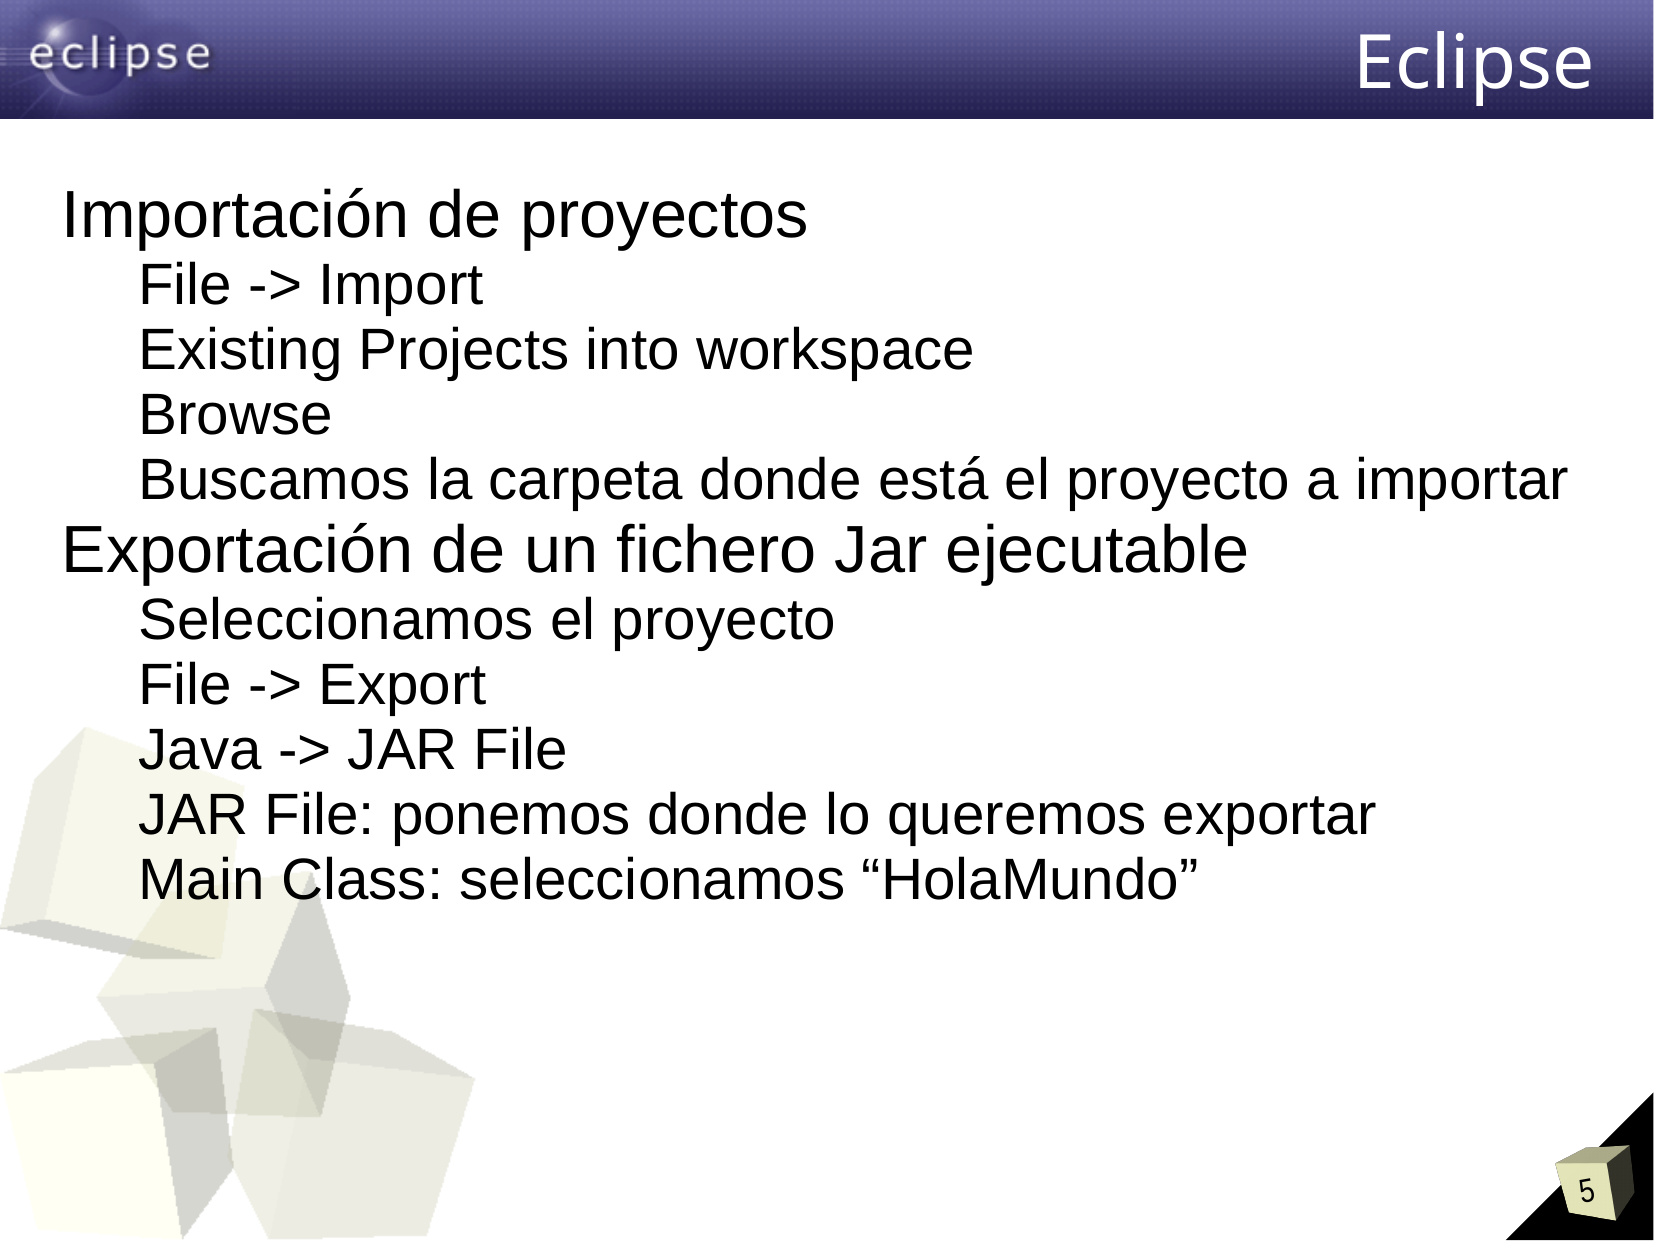

# Eclipse
Importación de proyectos
File -> Import
Existing Projects into workspace
Browse
Buscamos la carpeta donde está el proyecto a importar
Exportación de un fichero Jar ejecutable
Seleccionamos el proyecto
File -> Export
Java -> JAR File
JAR File: ponemos donde lo queremos exportar
Main Class: seleccionamos “HolaMundo”